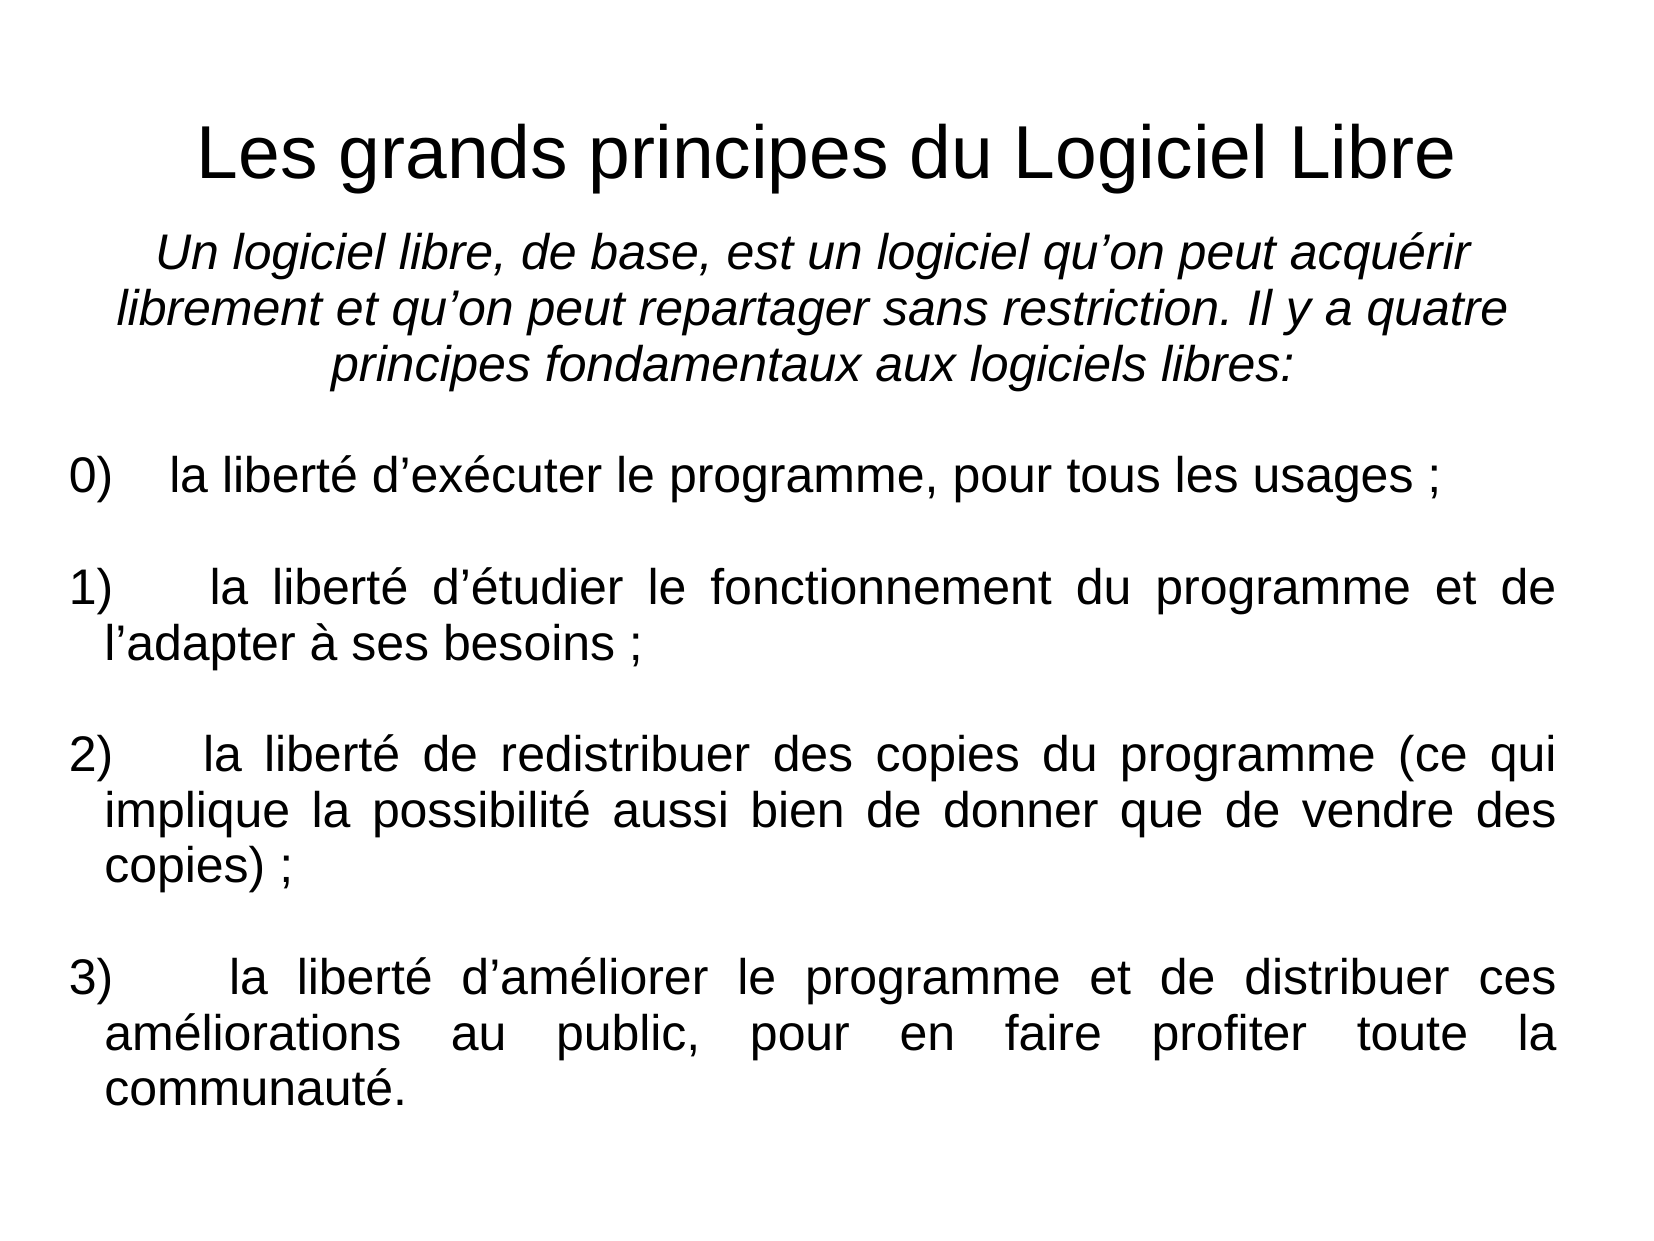

# Les grands principes du Logiciel Libre
Un logiciel libre, de base, est un logiciel qu’on peut acquérir librement et qu’on peut repartager sans restriction. Il y a quatre principes fondamentaux aux logiciels libres:
 la liberté d’exécuter le programme, pour tous les usages ;
 la liberté d’étudier le fonctionnement du programme et de l’adapter à ses besoins ;
 la liberté de redistribuer des copies du programme (ce qui implique la possibilité aussi bien de donner que de vendre des copies) ;
 la liberté d’améliorer le programme et de distribuer ces améliorations au public, pour en faire profiter toute la communauté.